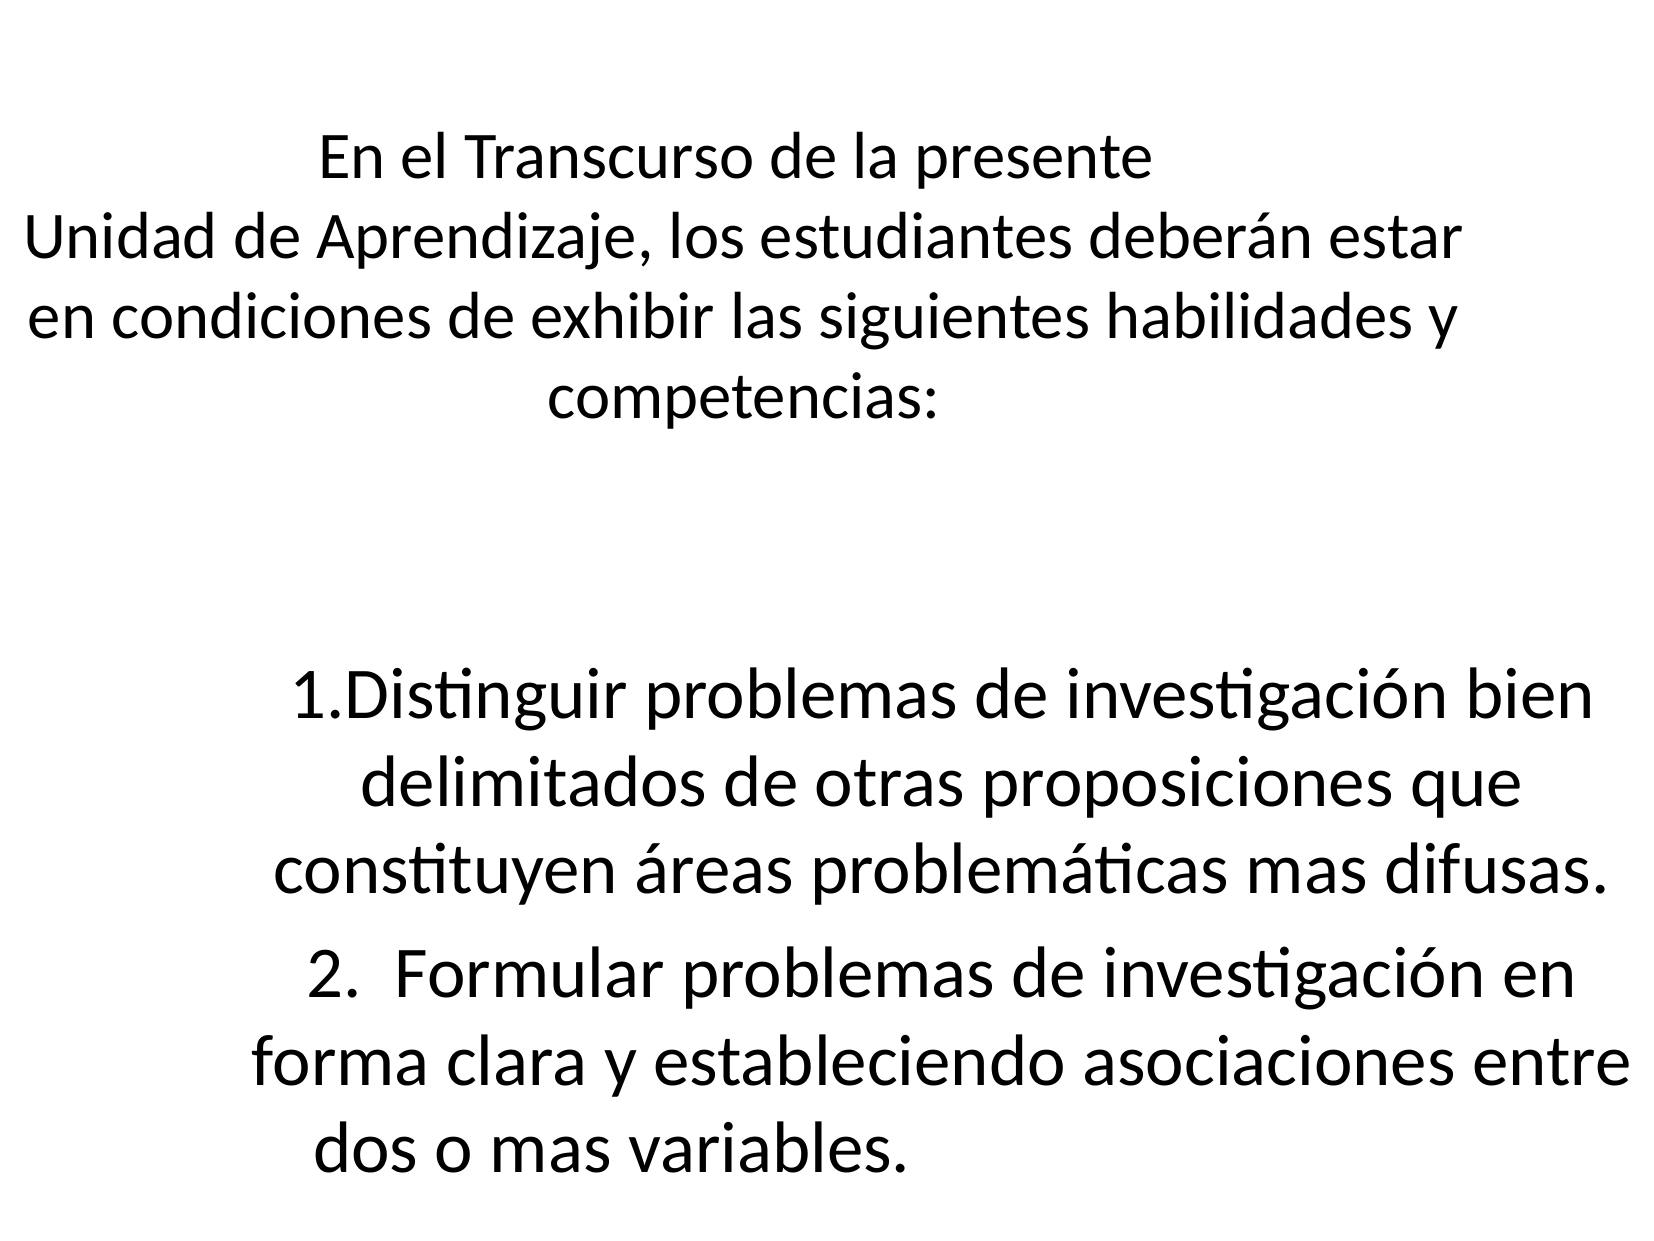

# 1.Distinguir problemas de investigación bien delimitados de otras proposiciones que constituyen áreas problemáticas mas difusas.
2. Formular problemas de investigación en forma clara y estableciendo asociaciones entre dos o mas variables.
En el Transcurso de la presente
Unidad de Aprendizaje, los estudiantes deberán estar en condiciones de exhibir las siguientes habilidades y competencias: